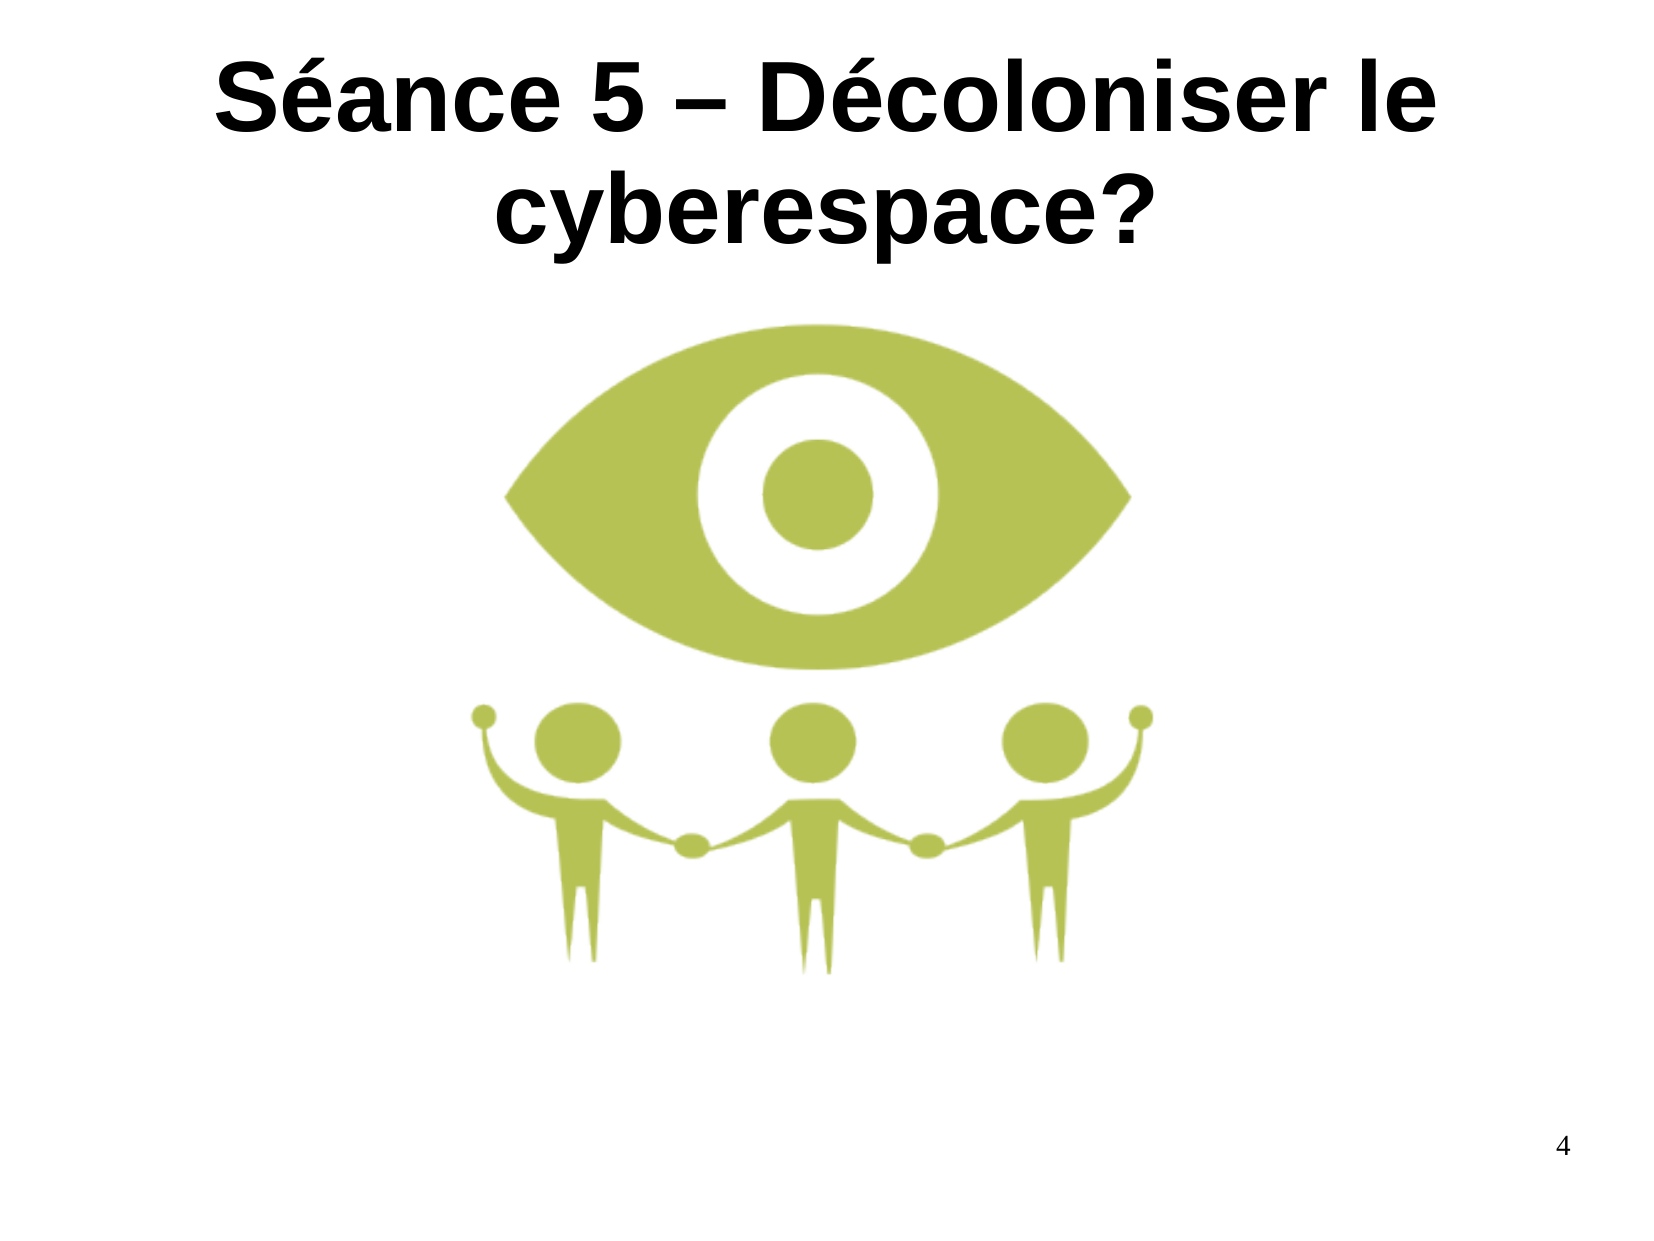

# Séance 5 – Décoloniser le cyberespace?
4